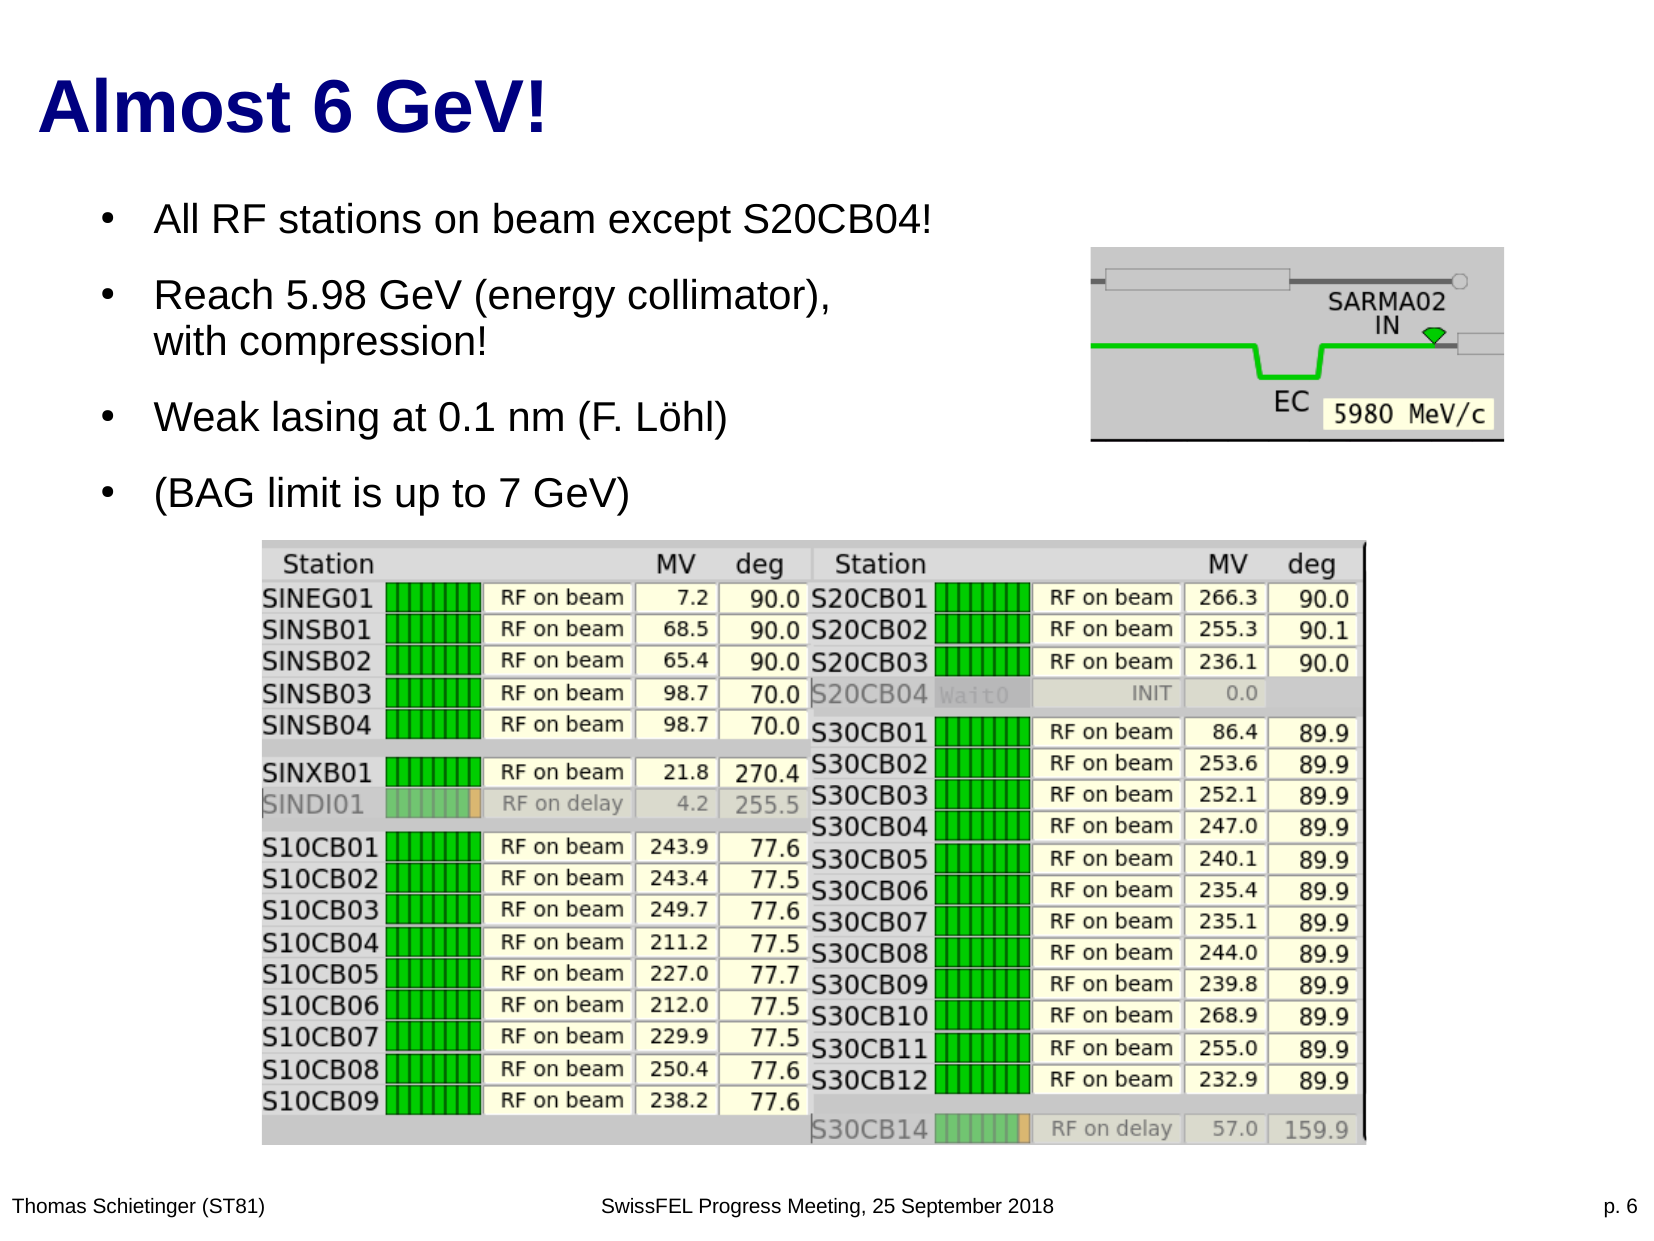

# Almost 6 GeV!
All RF stations on beam except S20CB04!
Reach 5.98 GeV (energy collimator),
with compression!
Weak lasing at 0.1 nm (F. Löhl)
(BAG limit is up to 7 GeV)
6